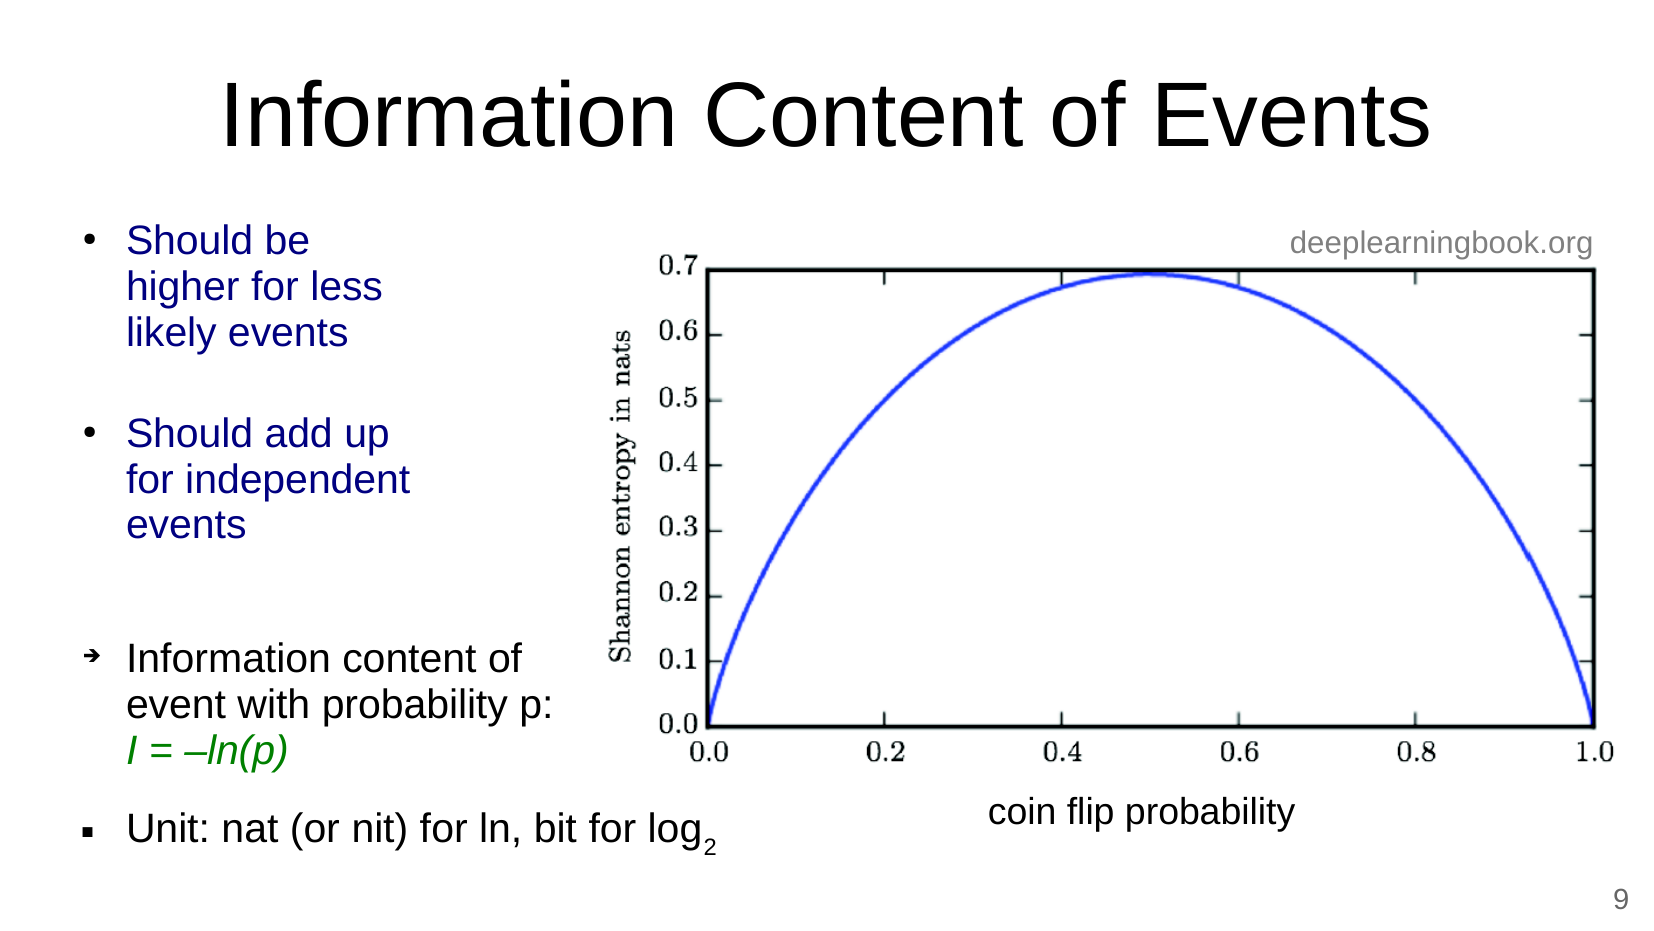

# Information Content of Events
Should be
higher for less
likely events
Should add up
for independent
events
Information content of
event with probability p:
I = –ln(p)
Unit: nat (or nit) for ln, bit for log2
deeplearningbook.org
coin flip probability